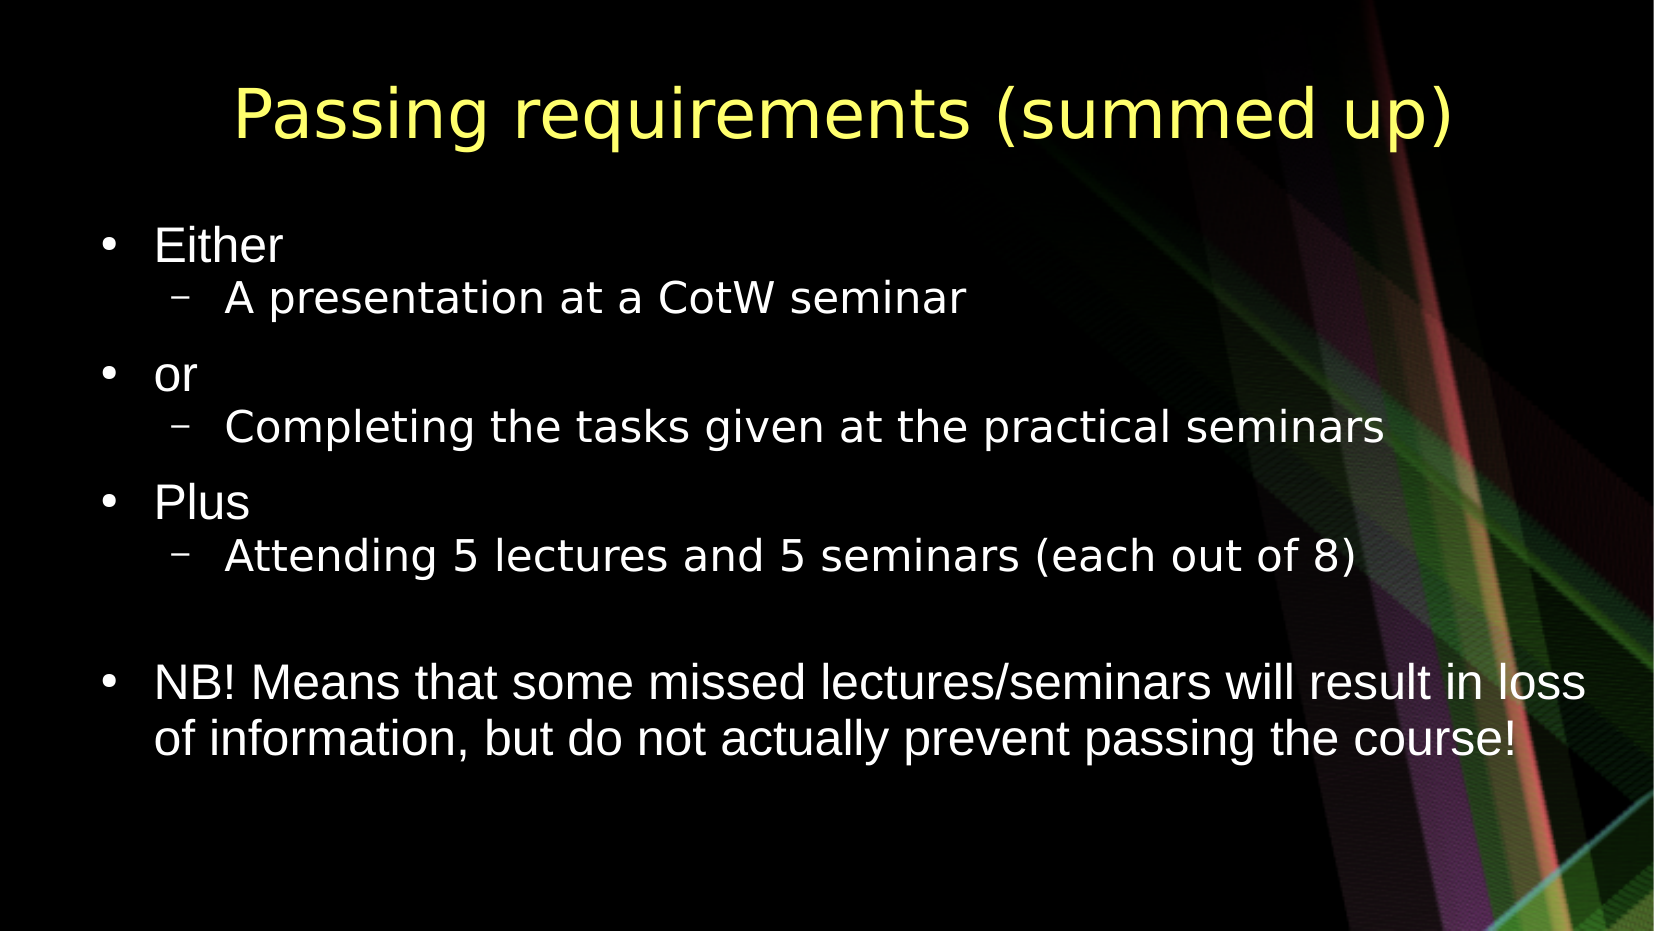

# Passing requirements (summed up)
Either
A presentation at a CotW seminar
or
Completing the tasks given at the practical seminars
Plus
Attending 5 lectures and 5 seminars (each out of 8)
NB! Means that some missed lectures/seminars will result in loss of information, but do not actually prevent passing the course!